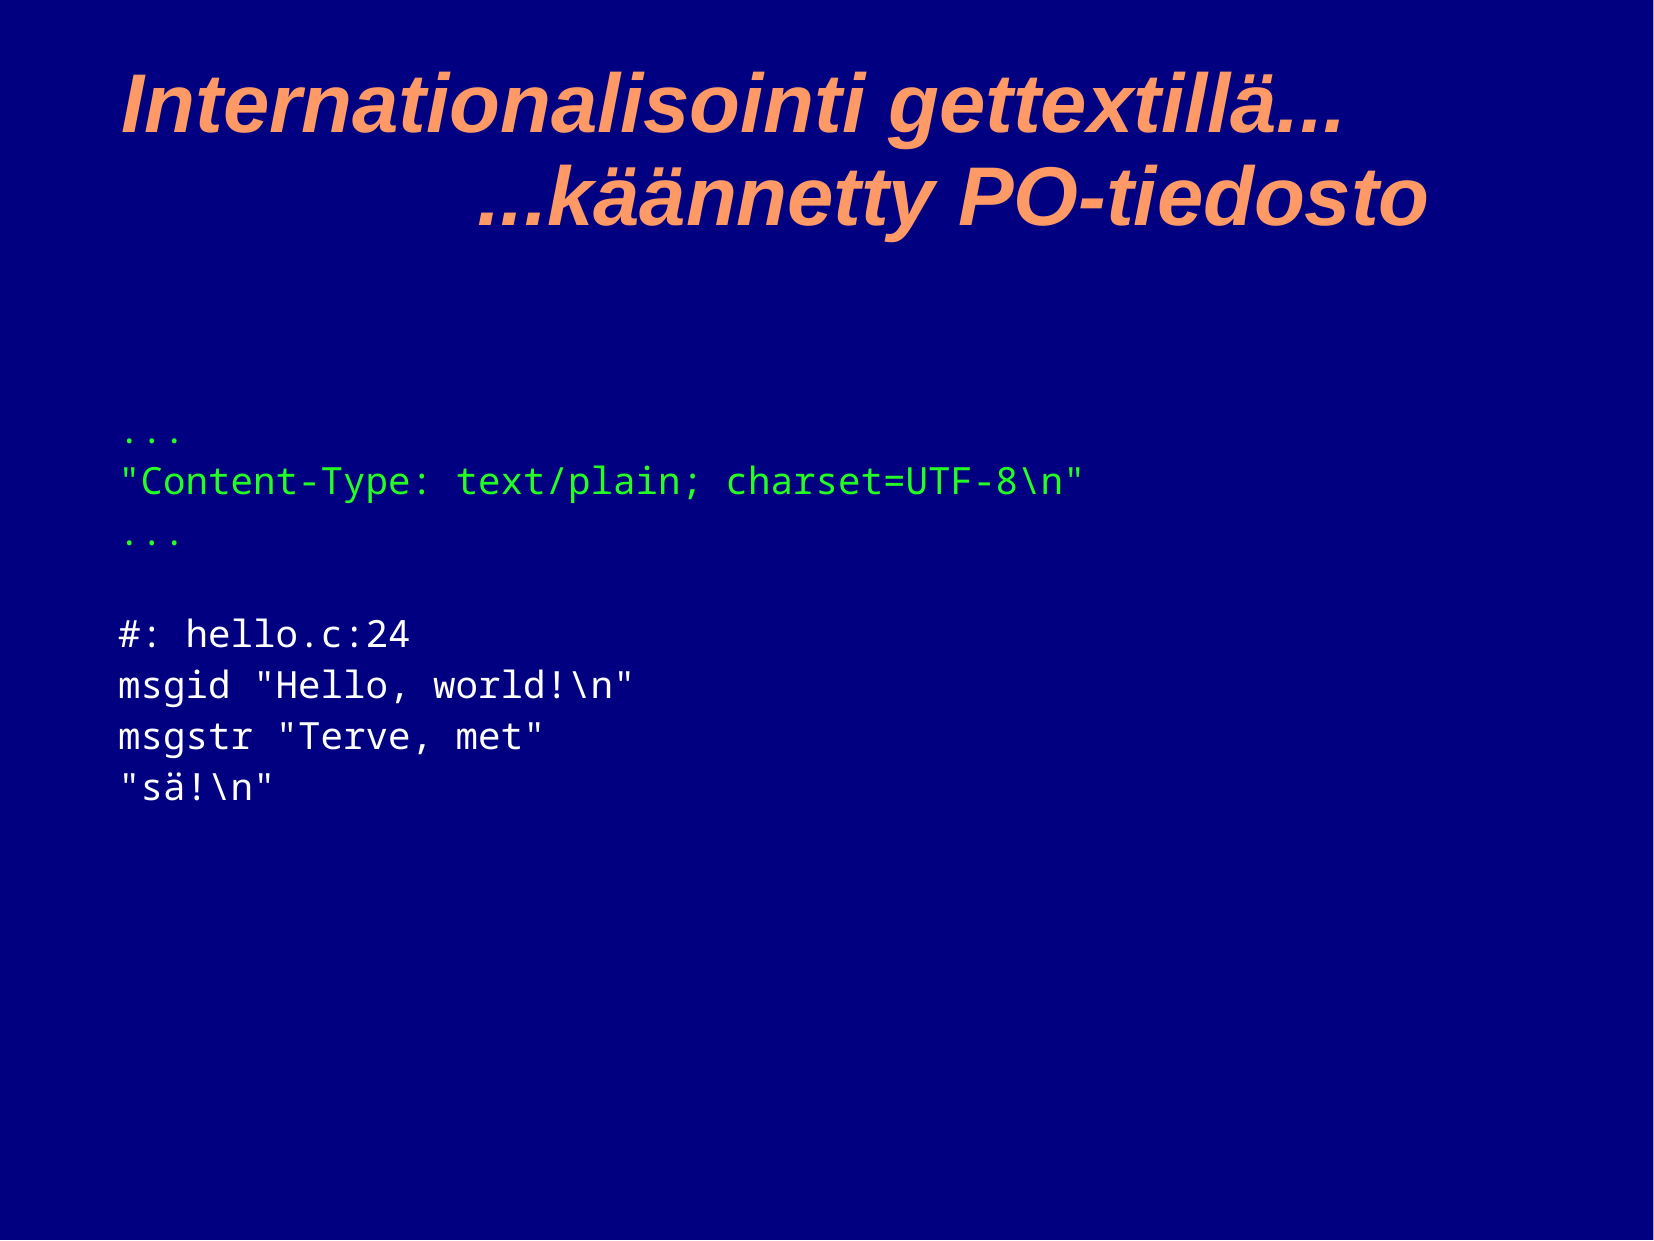

# Internationalisointi gettextillä... ...käännetty PO-tiedosto
...
"Content-Type: text/plain; charset=UTF-8\n"
...
#: hello.c:24
msgid "Hello, world!\n"
msgstr "Terve, met"
"sä!\n"